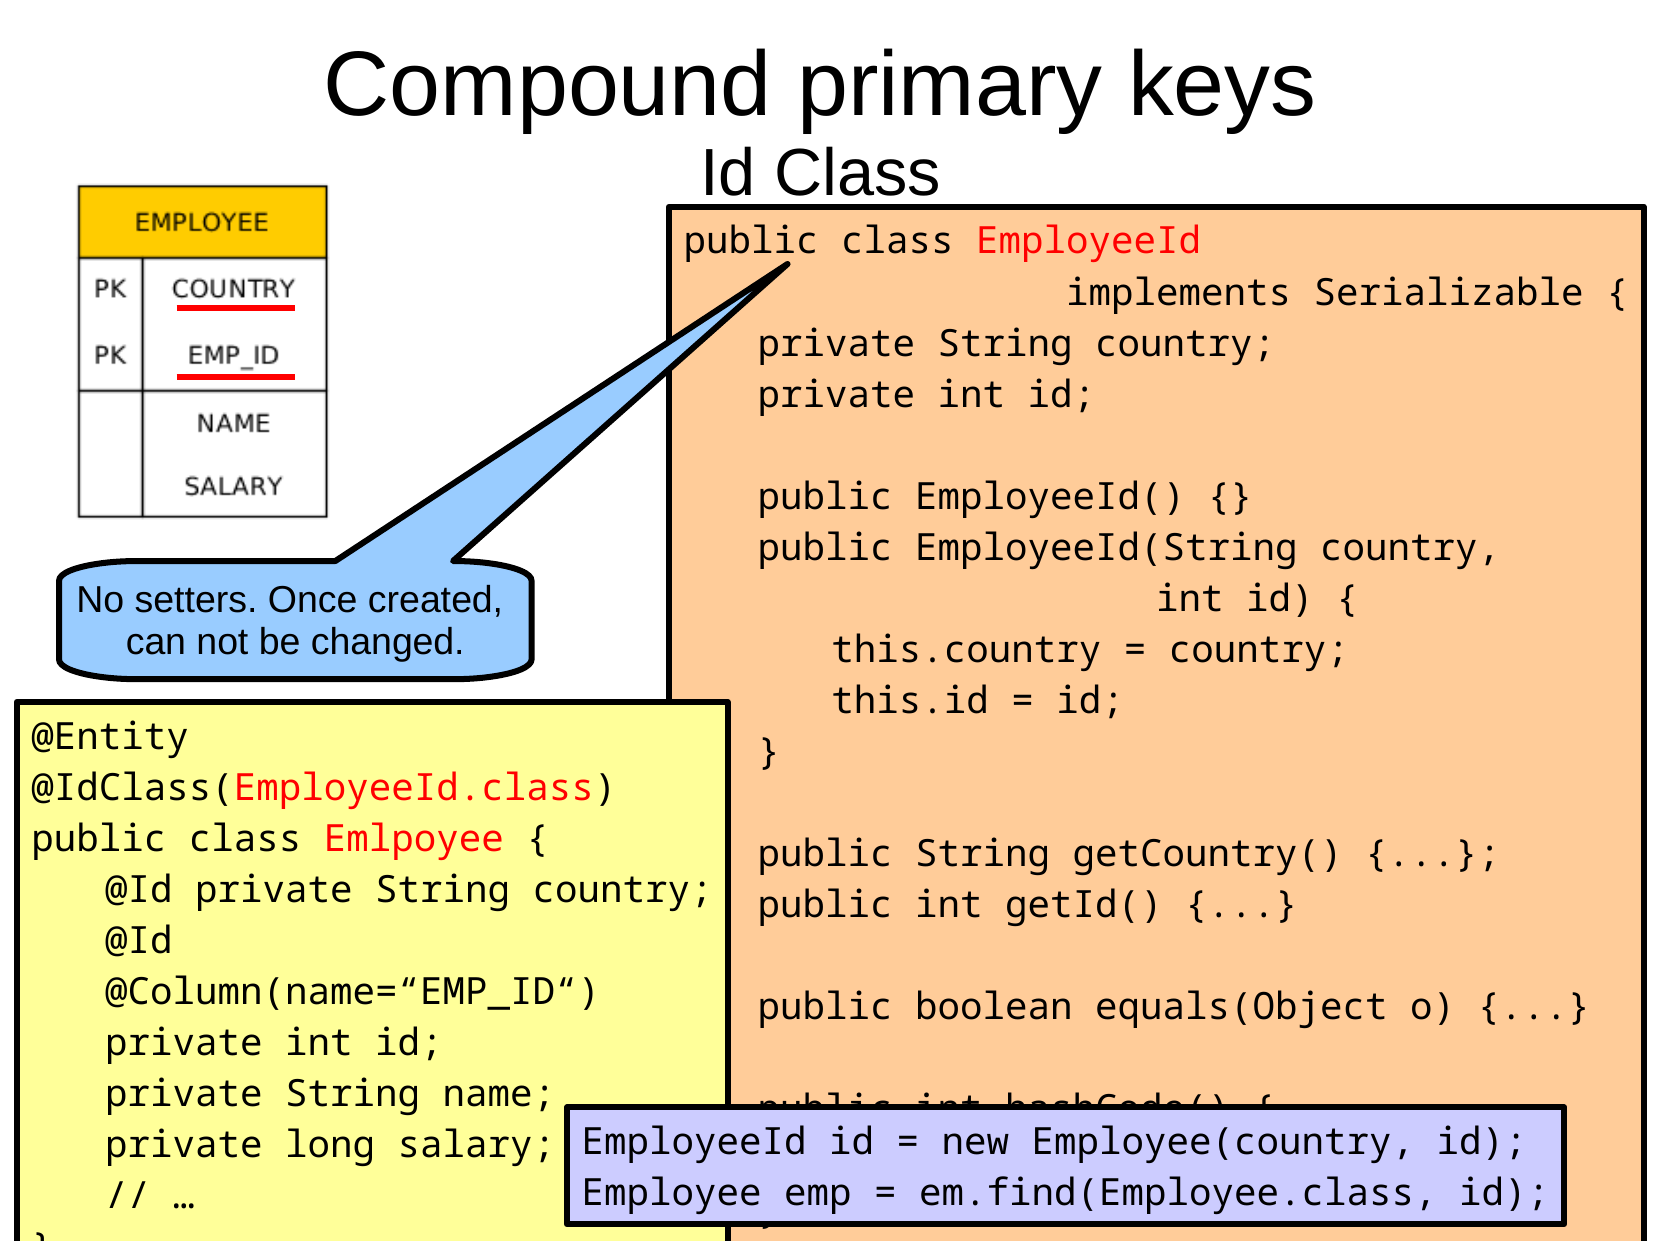

# Compound primary keys Id Class
public class EmployeeId
 implements Serializable {
	private String country;
	private int id;
	public EmployeeId() {}
	public EmployeeId(String country,
 int id) {
		this.country = country;
		this.id = id;
	}
	public String getCountry() {...};
	public int getId() {...}
	public boolean equals(Object o) {...}
	public int hashCode() {
		Return country.hashCode() + id;
	}
}
No setters. Once created,
can not be changed.
@Entity
@IdClass(EmployeeId.class)
public class Emlpoyee {
	@Id private String country;
	@Id
	@Column(name=“EMP_ID“)
	private int id;
	private String name;
	private long salary;
	// …
}
EmployeeId id = new Employee(country, id);
Employee emp = em.find(Employee.class, id);
KBSS 2010